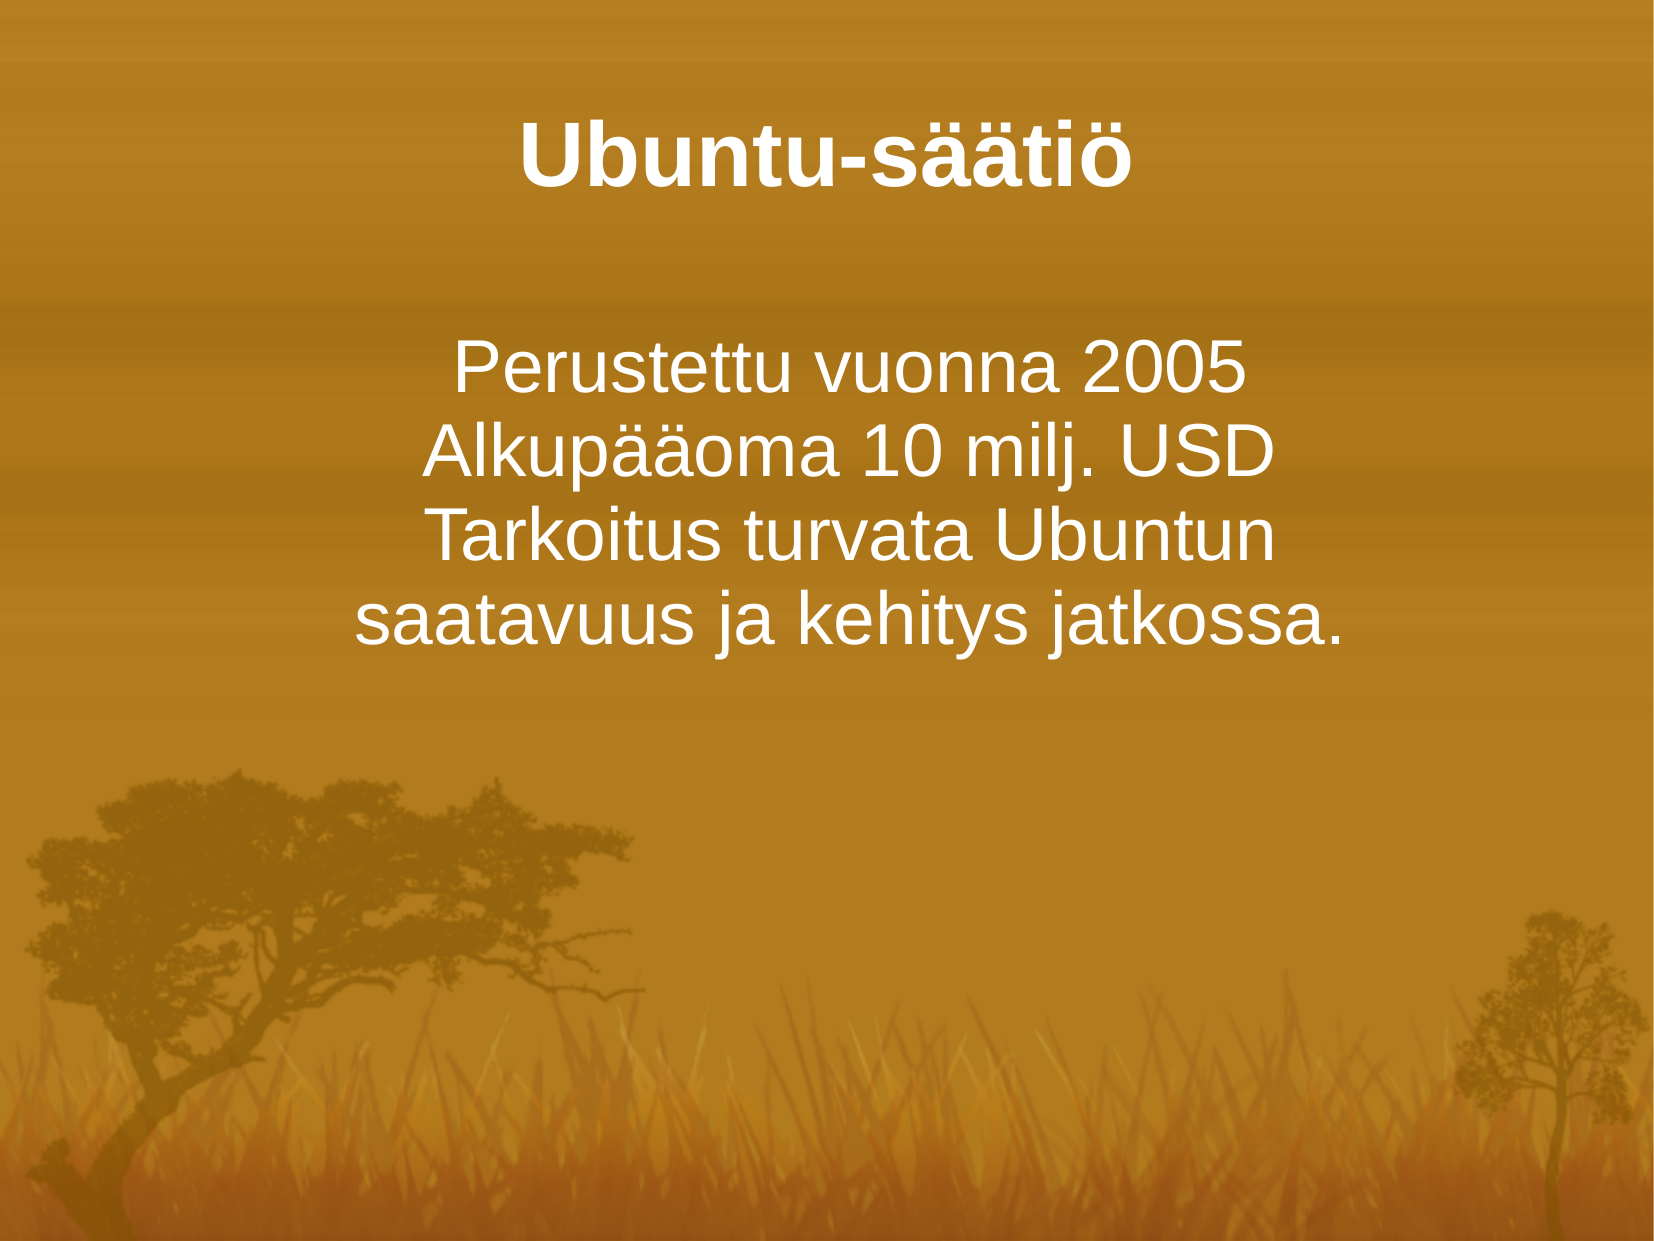

# Ubuntu-säätiö
Perustettu vuonna 2005
Alkupääoma 10 milj. USD
Tarkoitus turvata Ubuntun
saatavuus ja kehitys jatkossa.